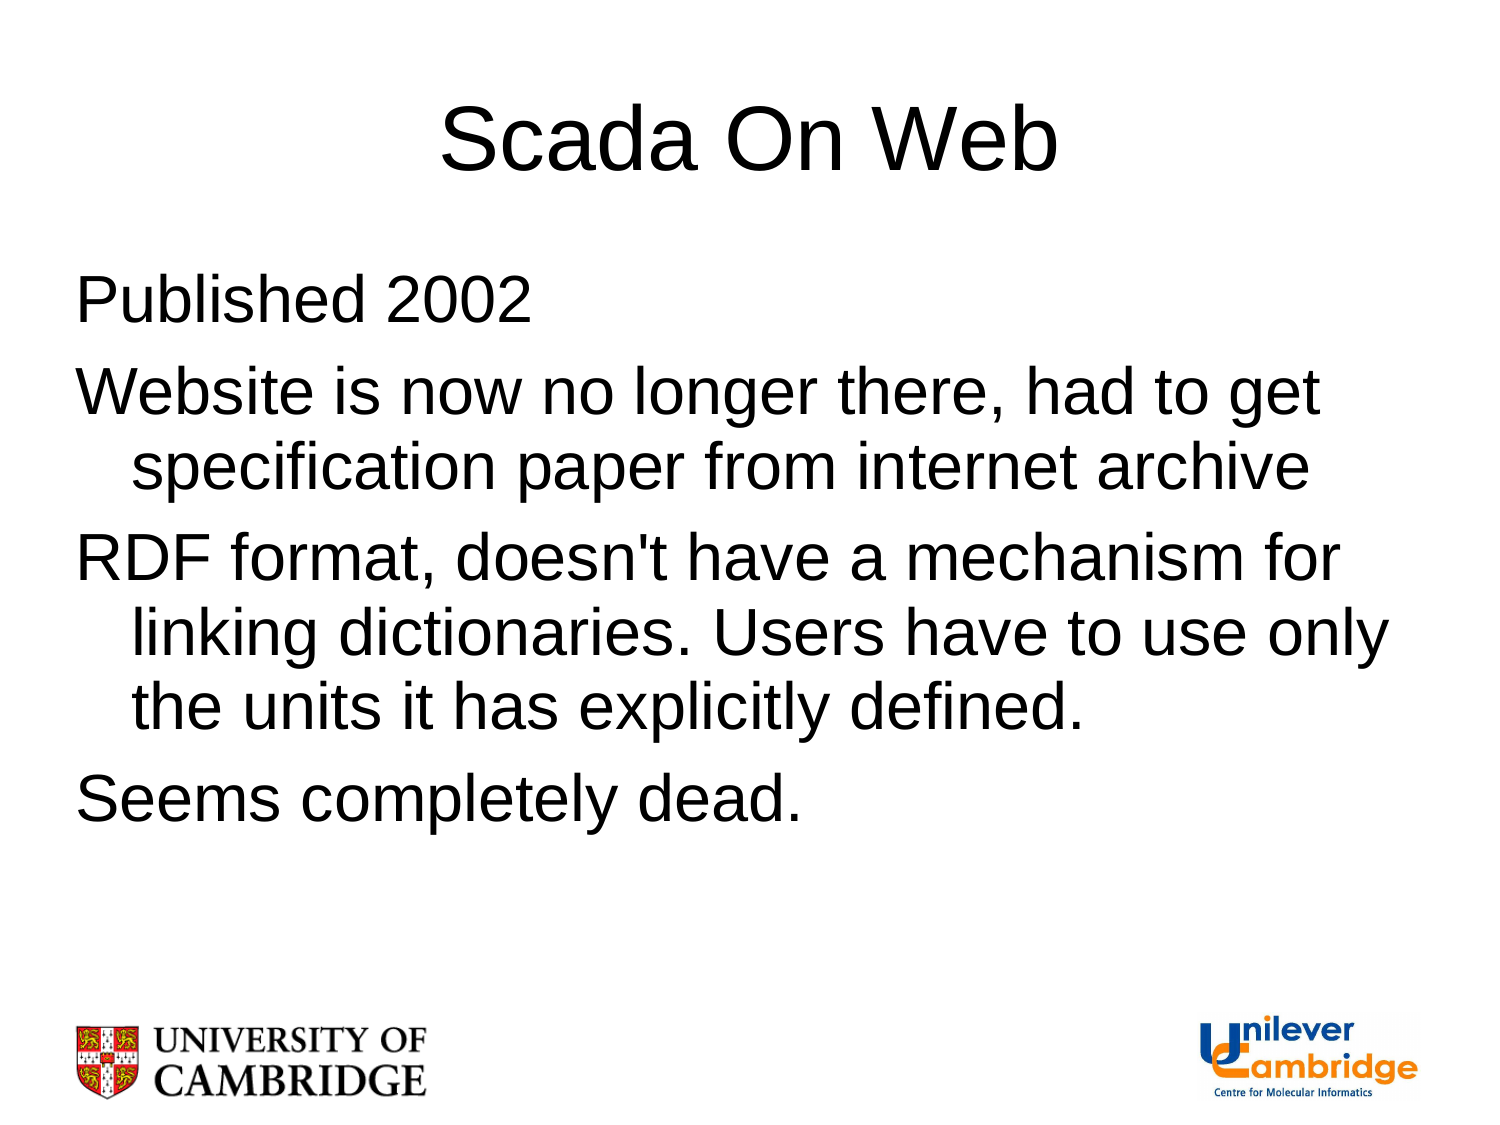

# Scada On Web
Published 2002
Website is now no longer there, had to get specification paper from internet archive
RDF format, doesn't have a mechanism for linking dictionaries. Users have to use only the units it has explicitly defined.
Seems completely dead.